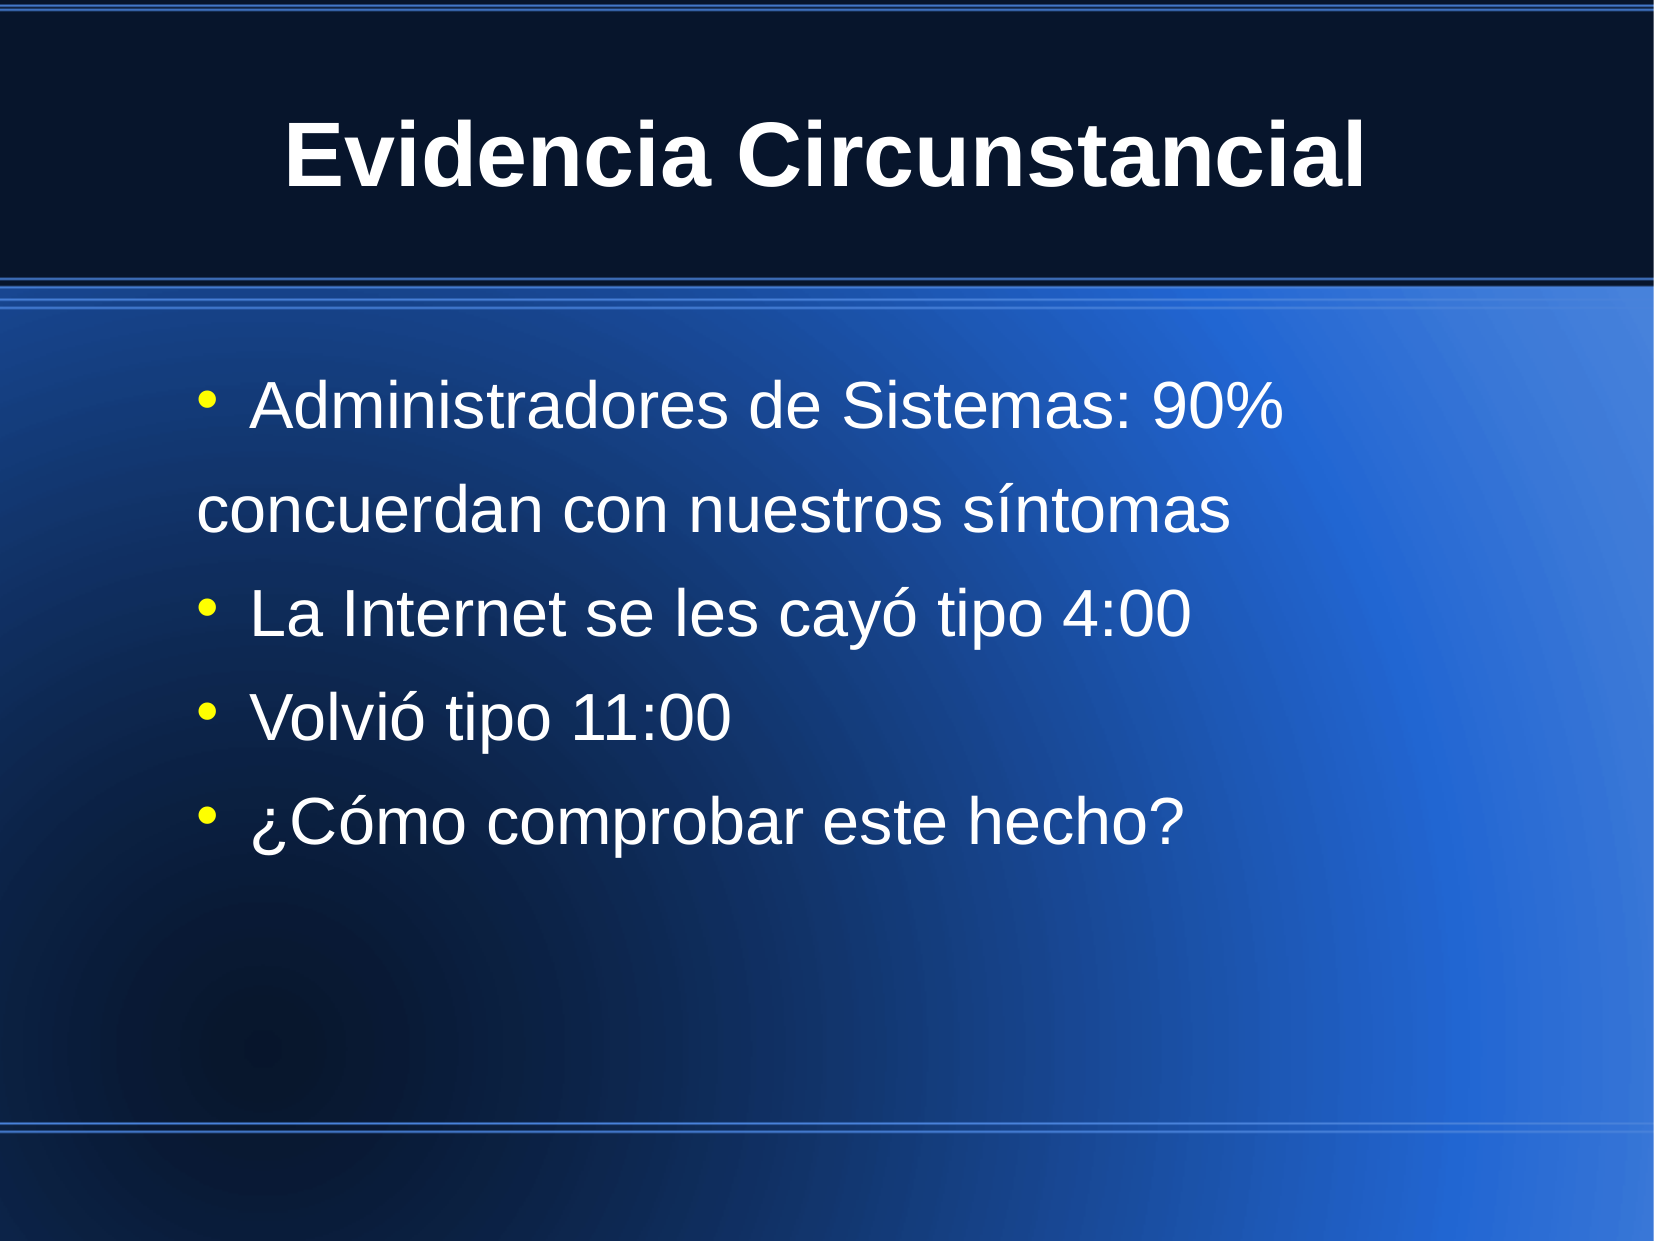

# Evidencia Circunstancial
Administradores de Sistemas: 90%
concuerdan con nuestros síntomas
La Internet se les cayó tipo 4:00
Volvió tipo 11:00
¿Cómo comprobar este hecho?